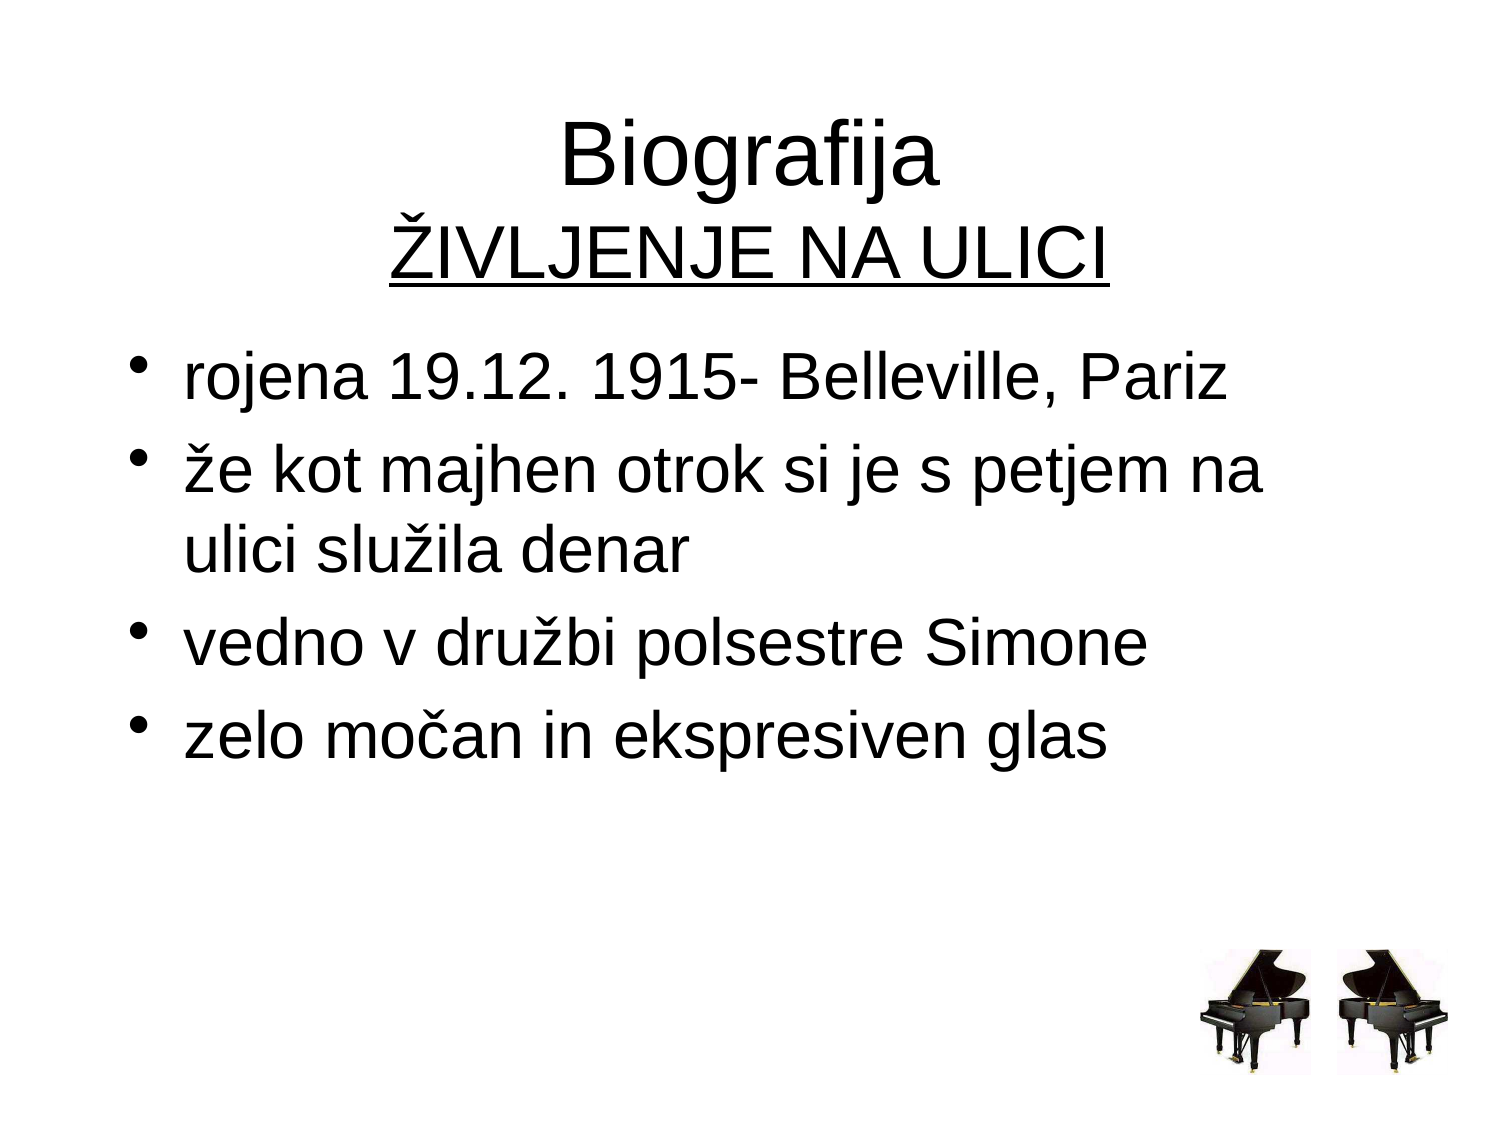

# Biografija ŽIVLJENJE NA ULICI
rojena 19.12. 1915- Belleville, Pariz
že kot majhen otrok si je s petjem na ulici služila denar
vedno v družbi polsestre Simone
zelo močan in ekspresiven glas